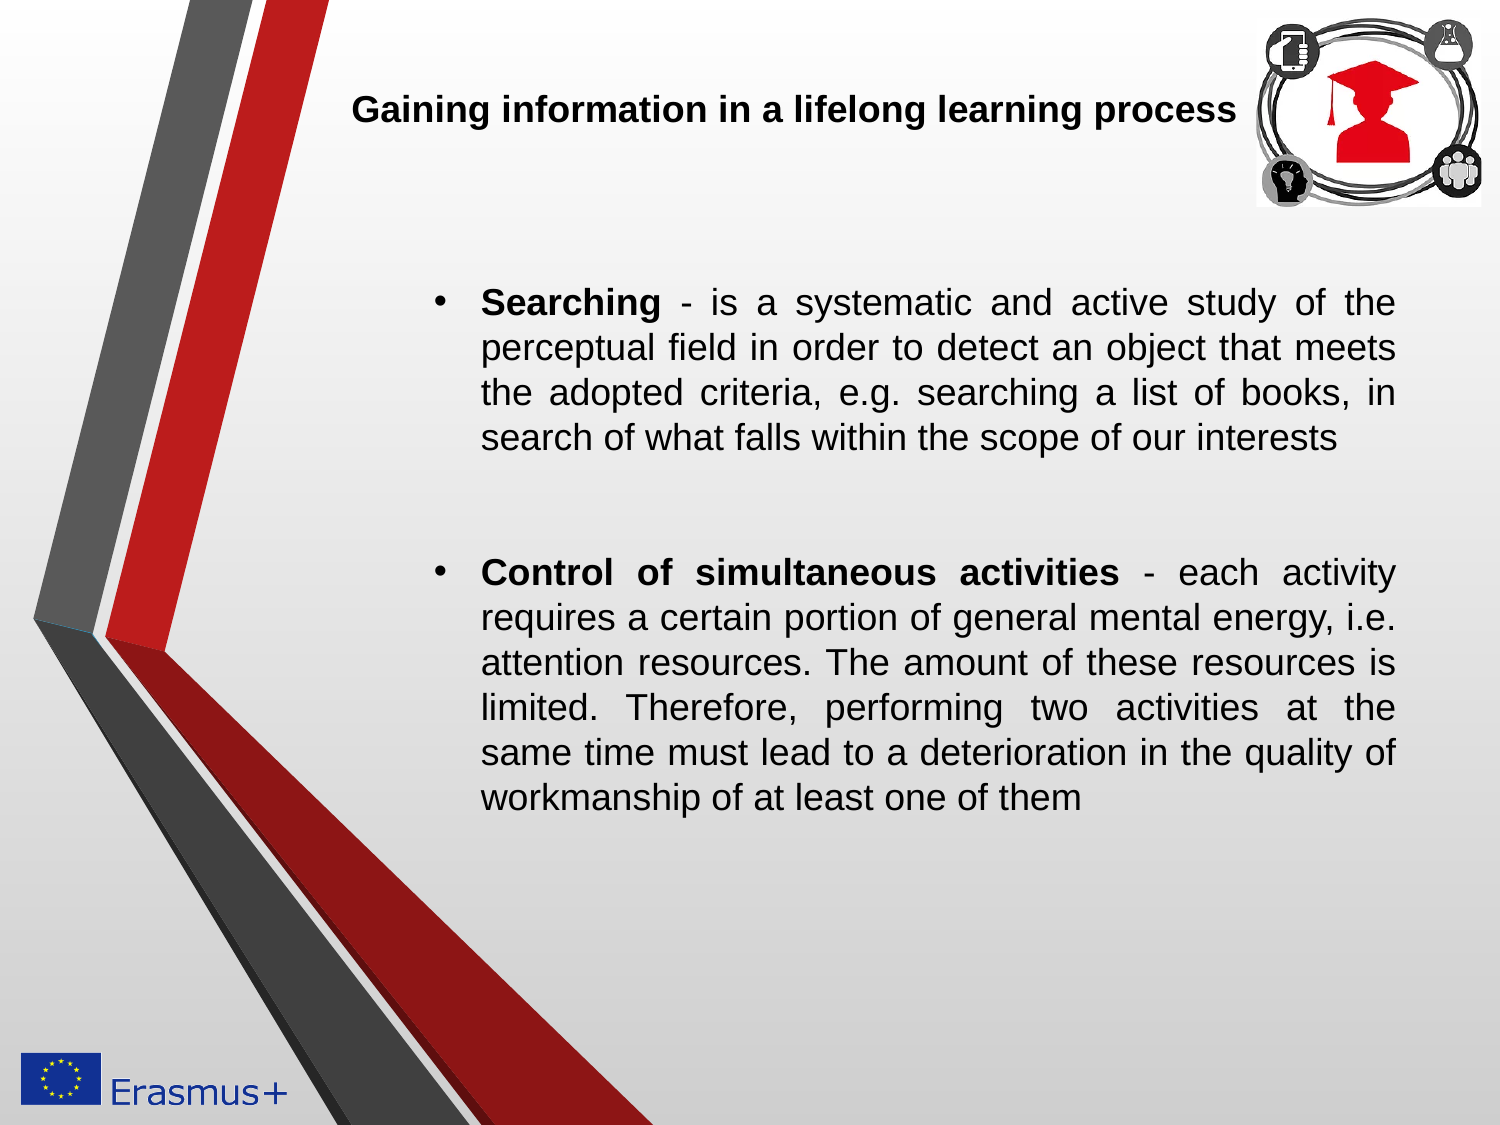

Gaining information in a lifelong learning process
Searching - is a systematic and active study of the perceptual field in order to detect an object that meets the adopted criteria, e.g. searching a list of books, in search of what falls within the scope of our interests
Control of simultaneous activities - each activity requires a certain portion of general mental energy, i.e. attention resources. The amount of these resources is limited. Therefore, performing two activities at the same time must lead to a deterioration in the quality of workmanship of at least one of them